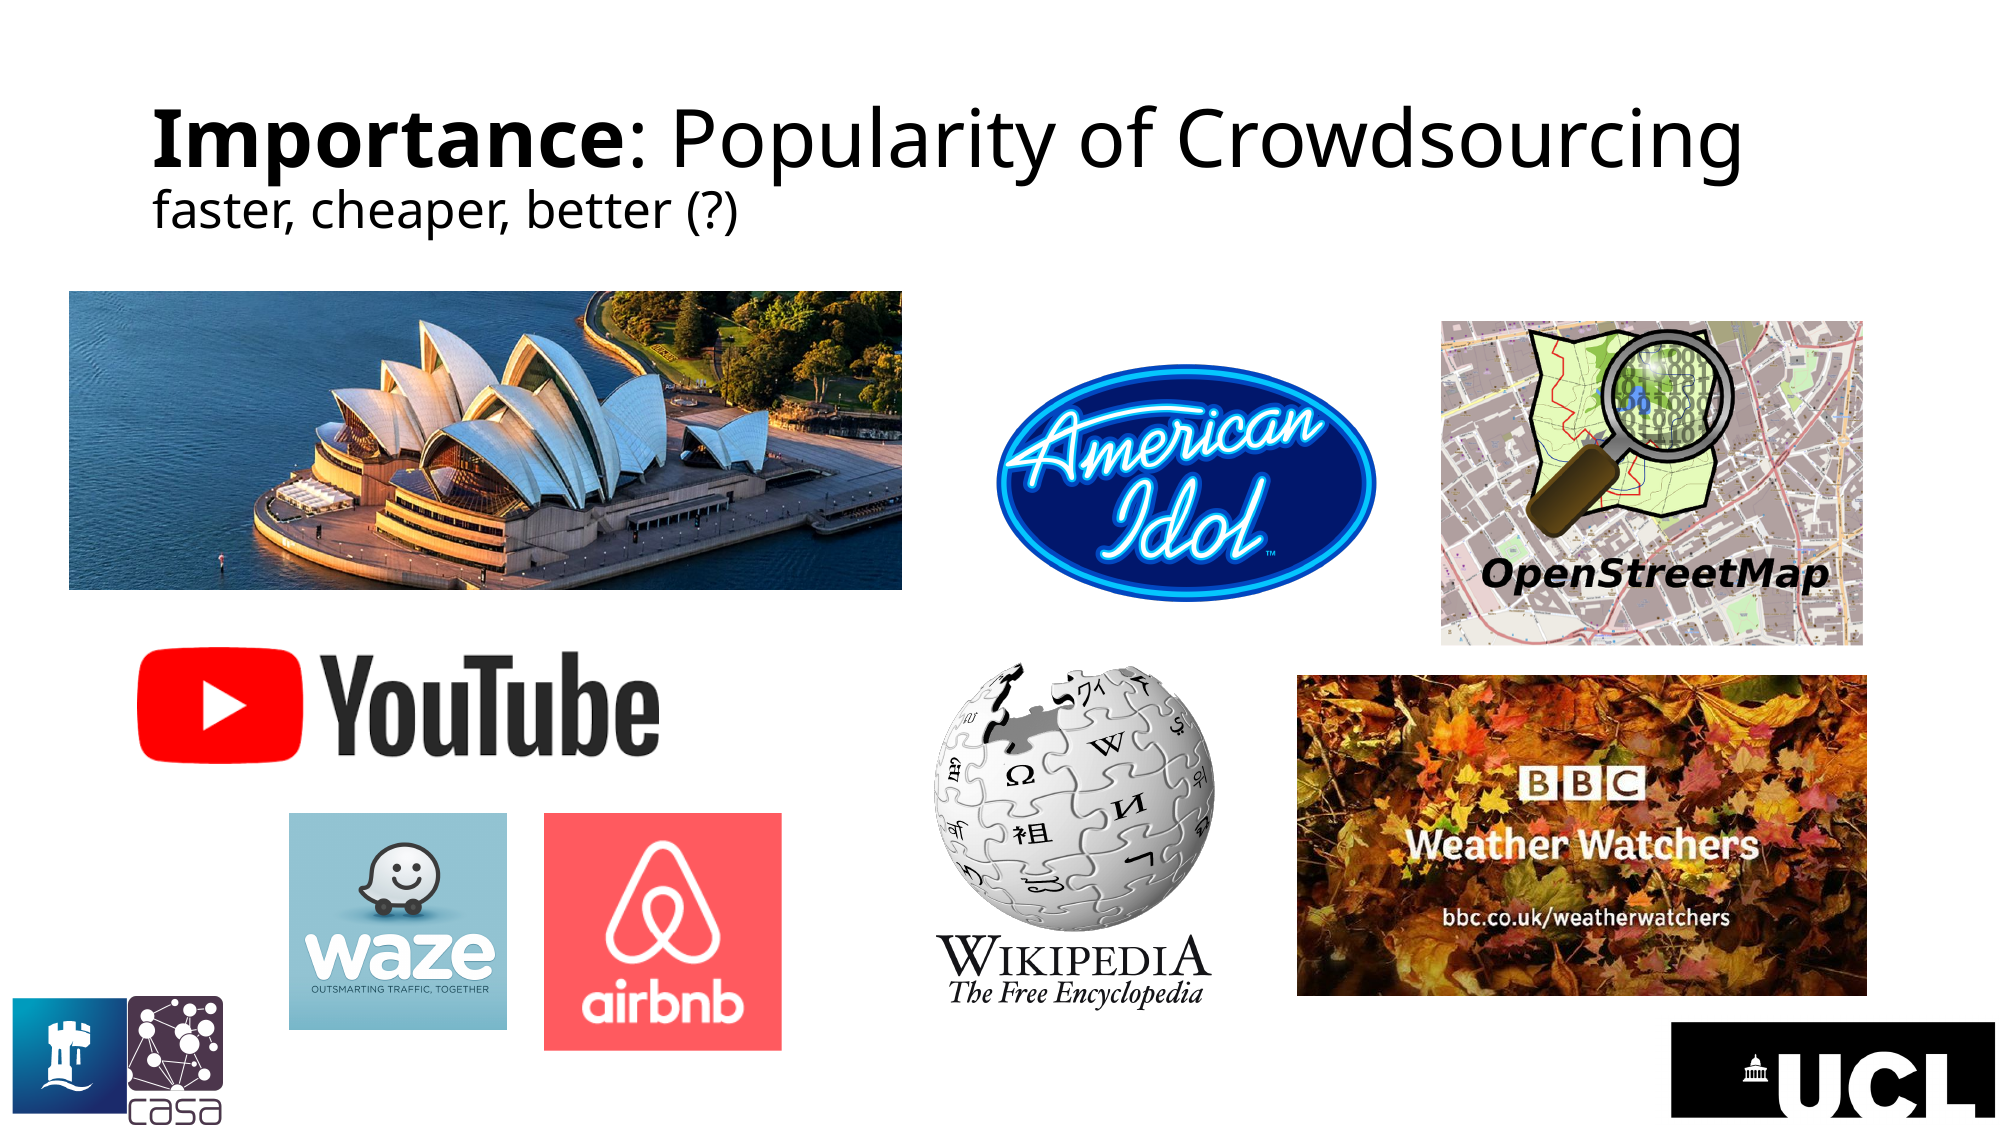

# Importance: Popularity of Crowdsourcing faster, cheaper, better (?)